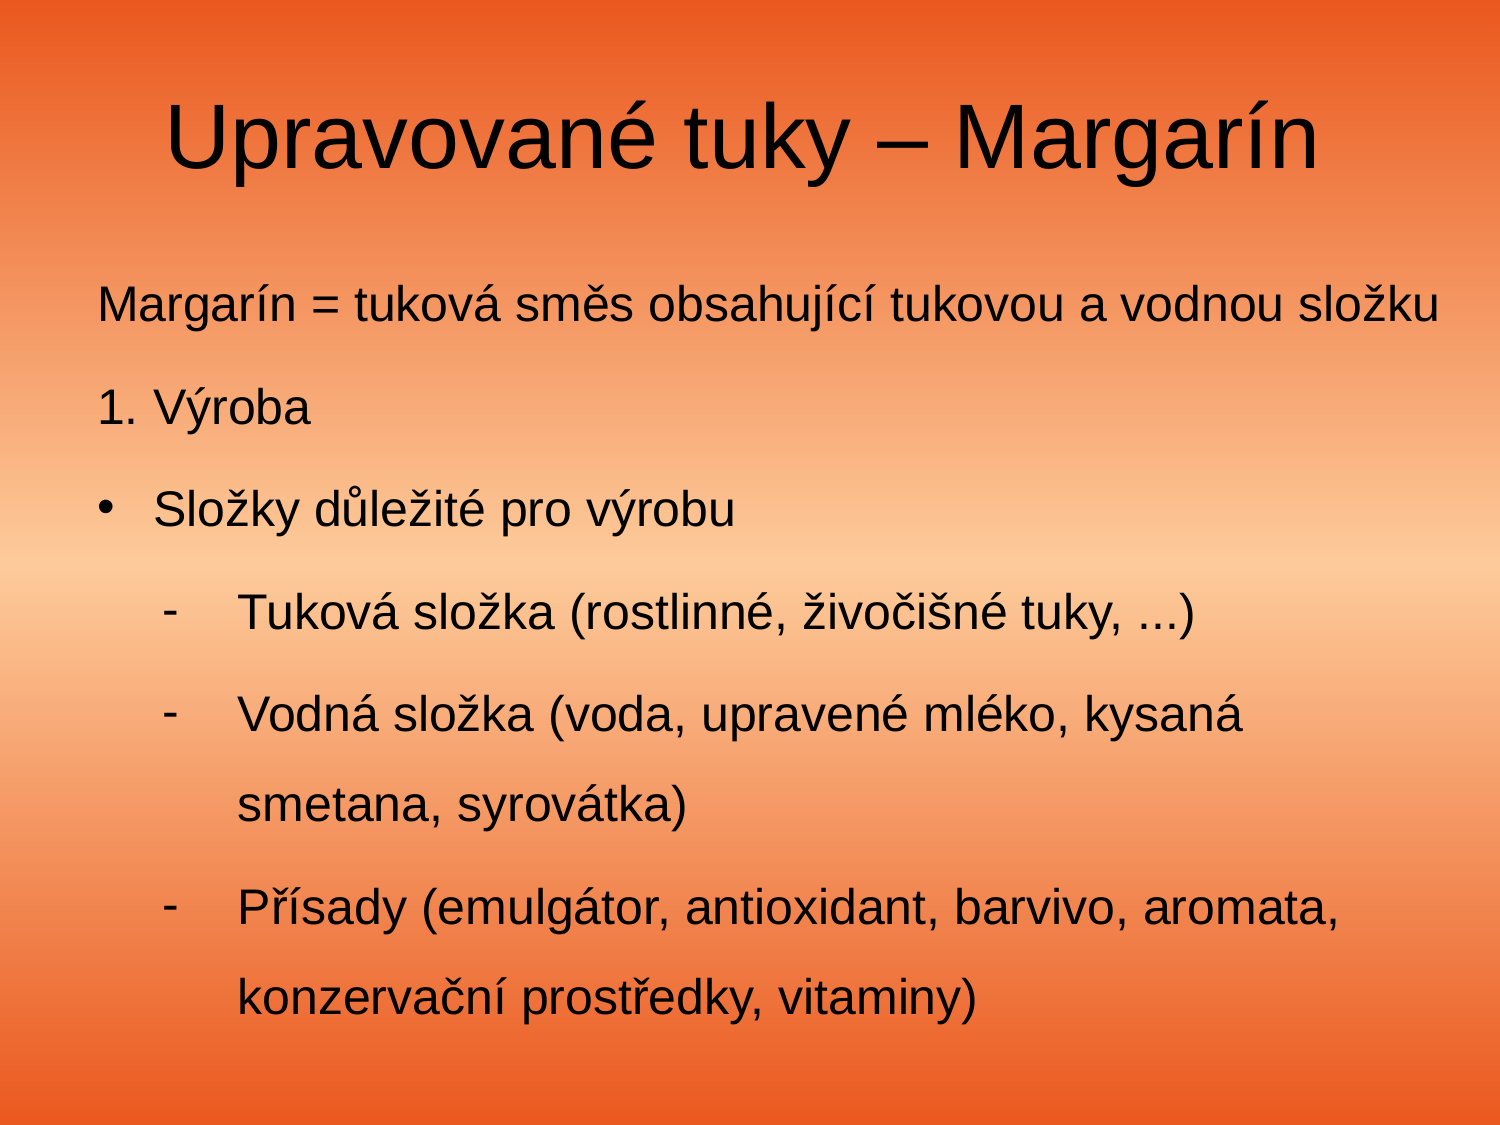

# Upravované tuky – Margarín
Margarín = tuková směs obsahující tukovou a vodnou složku
Výroba
Složky důležité pro výrobu
Tuková složka (rostlinné, živočišné tuky, ...)
Vodná složka (voda, upravené mléko, kysaná smetana, syrovátka)
Přísady (emulgátor, antioxidant, barvivo, aromata, konzervační prostředky, vitaminy)